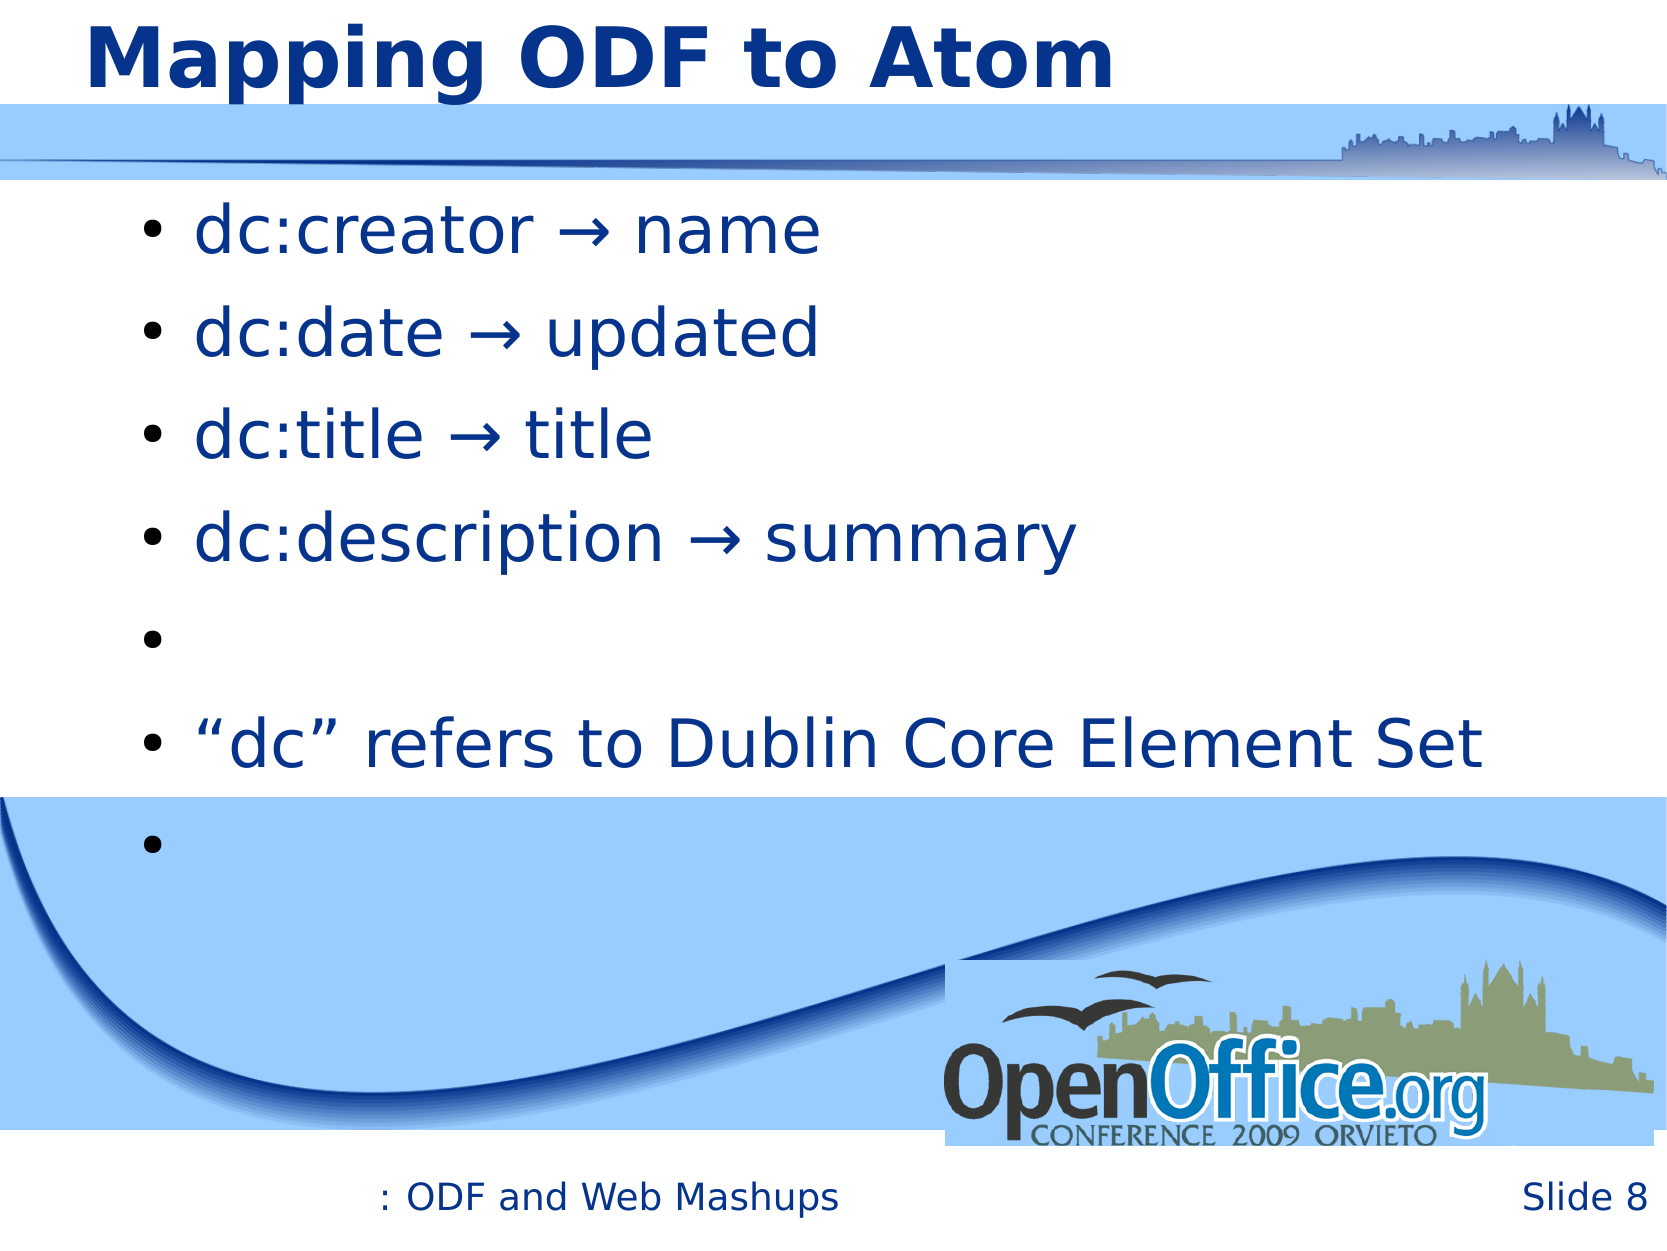

# Mapping ODF to Atom
dc:creator → name
dc:date → updated
dc:title → title
dc:description → summary
“dc” refers to Dublin Core Element Set
ODF and Web Mashups
8